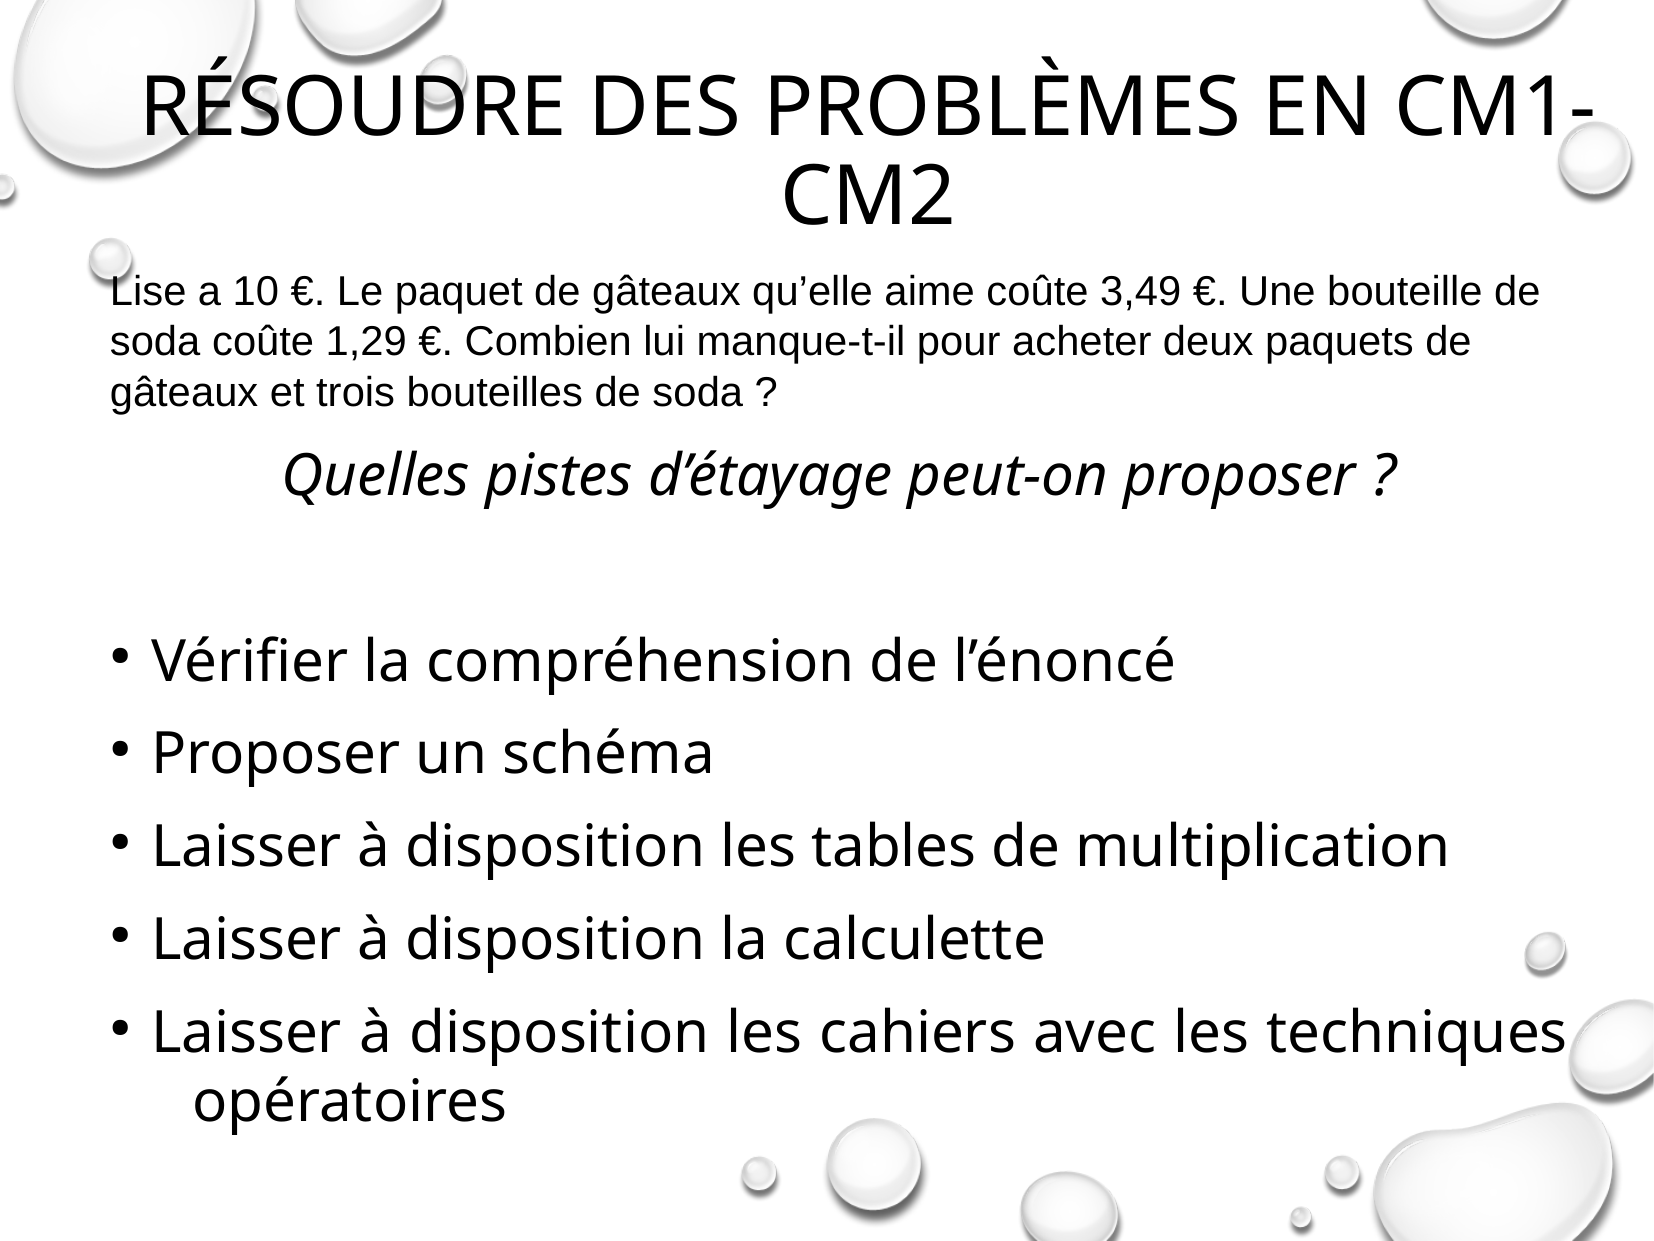

# Résoudre des problèmes en CM1-CM2
Lise a 10 €. Le paquet de gâteaux qu’elle aime coûte 3,49 €. Une bouteille de soda coûte 1,29 €. Combien lui manque-t-il pour acheter deux paquets de gâteaux et trois bouteilles de soda ?
Quelles pistes d’étayage peut-on proposer ?
Vérifier la compréhension de l’énoncé
Proposer un schéma
Laisser à disposition les tables de multiplication
Laisser à disposition la calculette
Laisser à disposition les cahiers avec les techniques opératoires